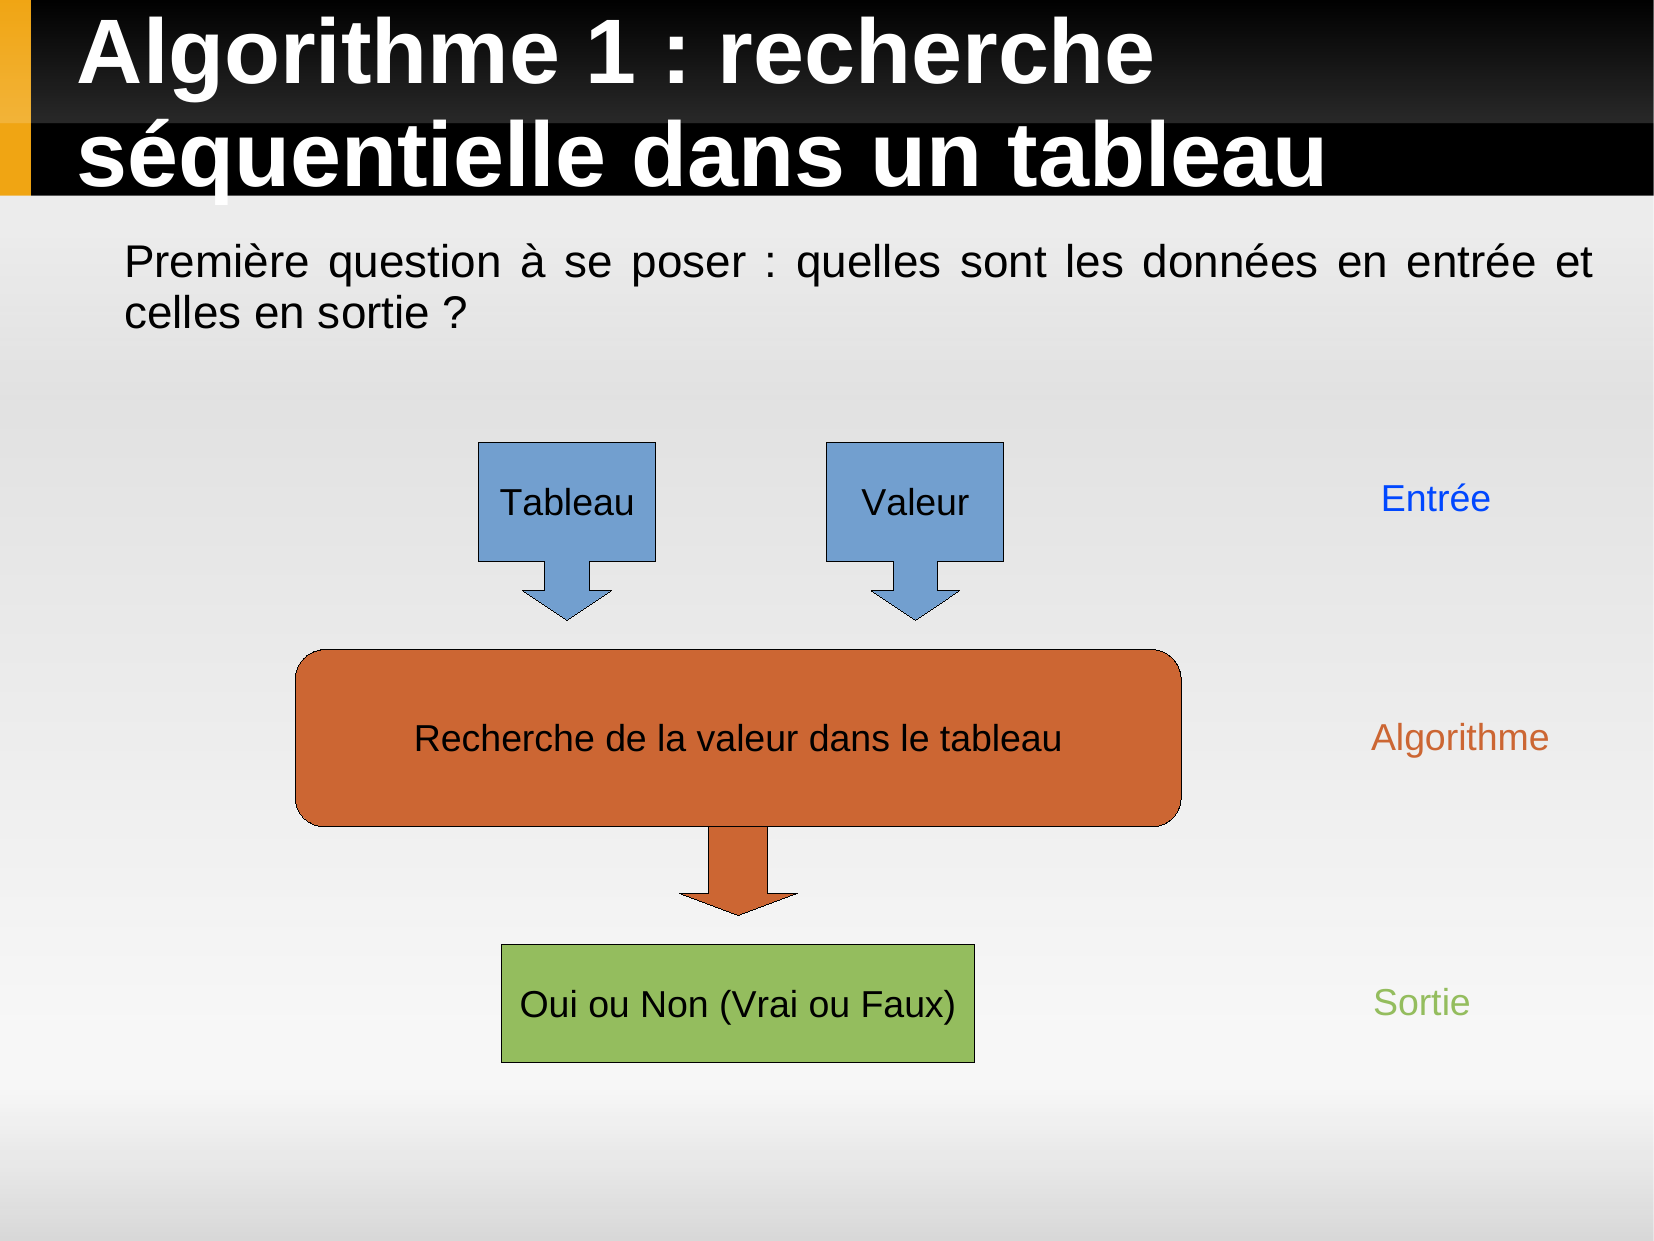

# Algorithme 1 : recherche séquentielle dans un tableau
Première question à se poser : quelles sont les données en entrée et celles en sortie ?
Tableau
Valeur
Entrée
Recherche de la valeur dans le tableau
Algorithme
Oui ou Non (Vrai ou Faux)
Sortie